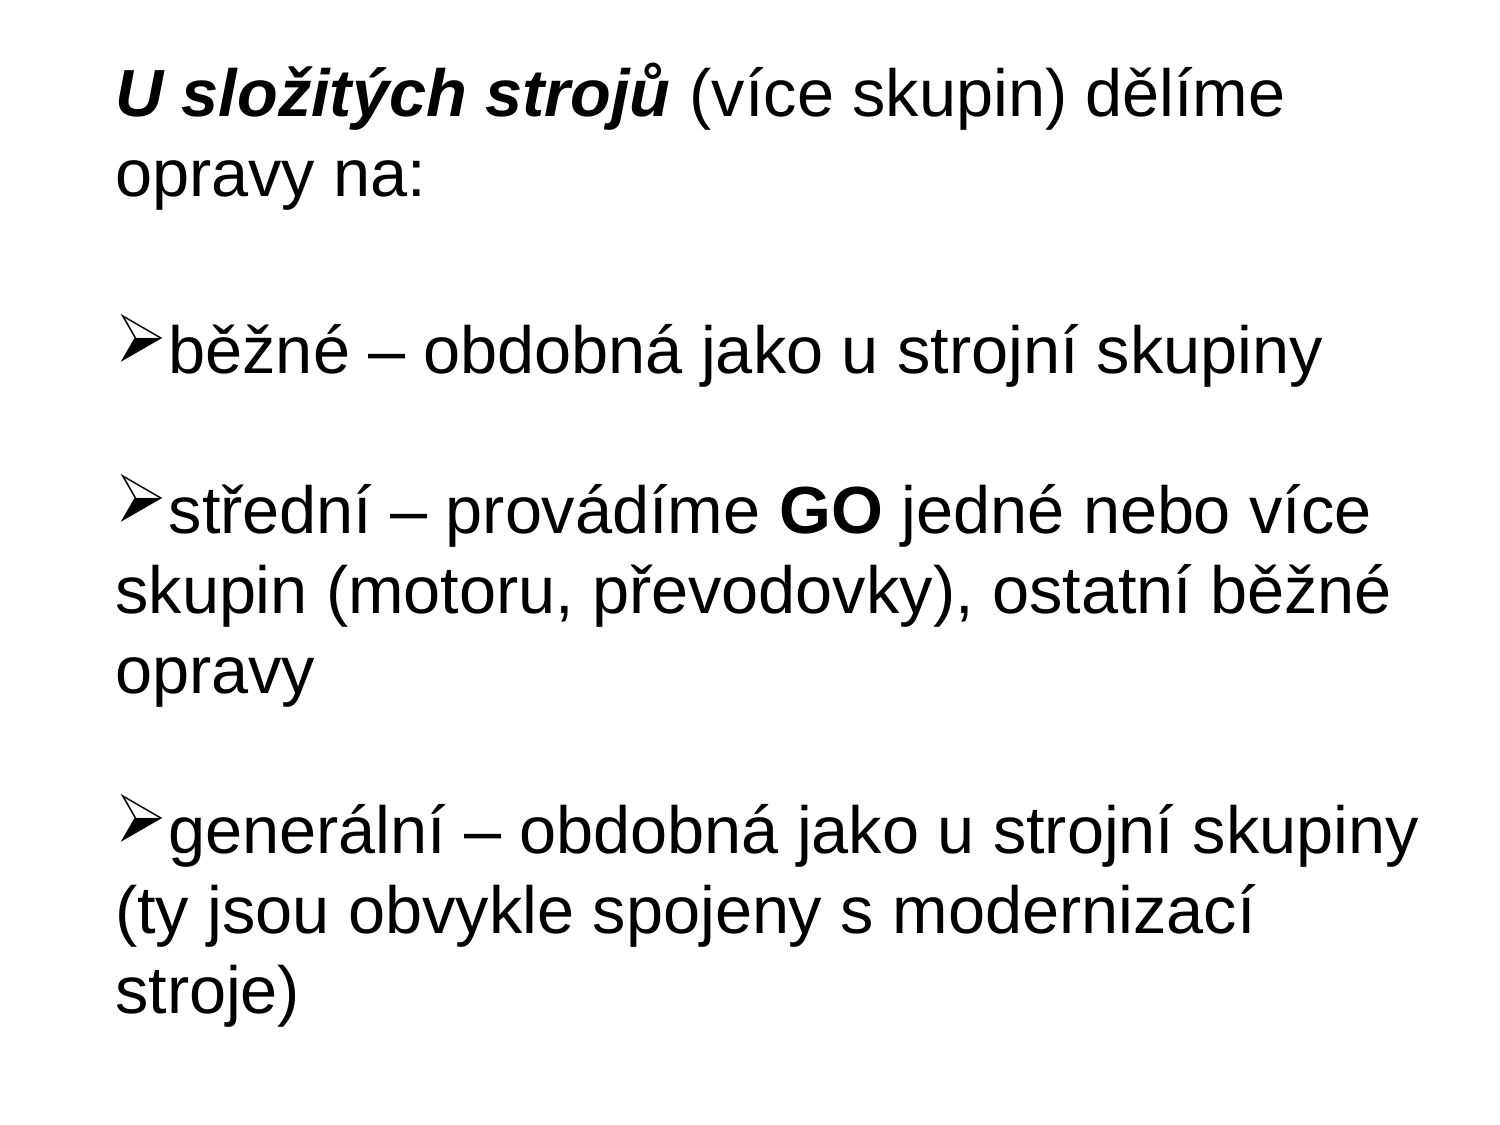

# U složitých strojů (více skupin) dělíme opravy na:
běžné – obdobná jako u strojní skupiny
střední – provádíme GO jedné nebo více skupin (motoru, převodovky), ostatní běžné opravy
generální – obdobná jako u strojní skupiny (ty jsou obvykle spojeny s modernizací stroje)